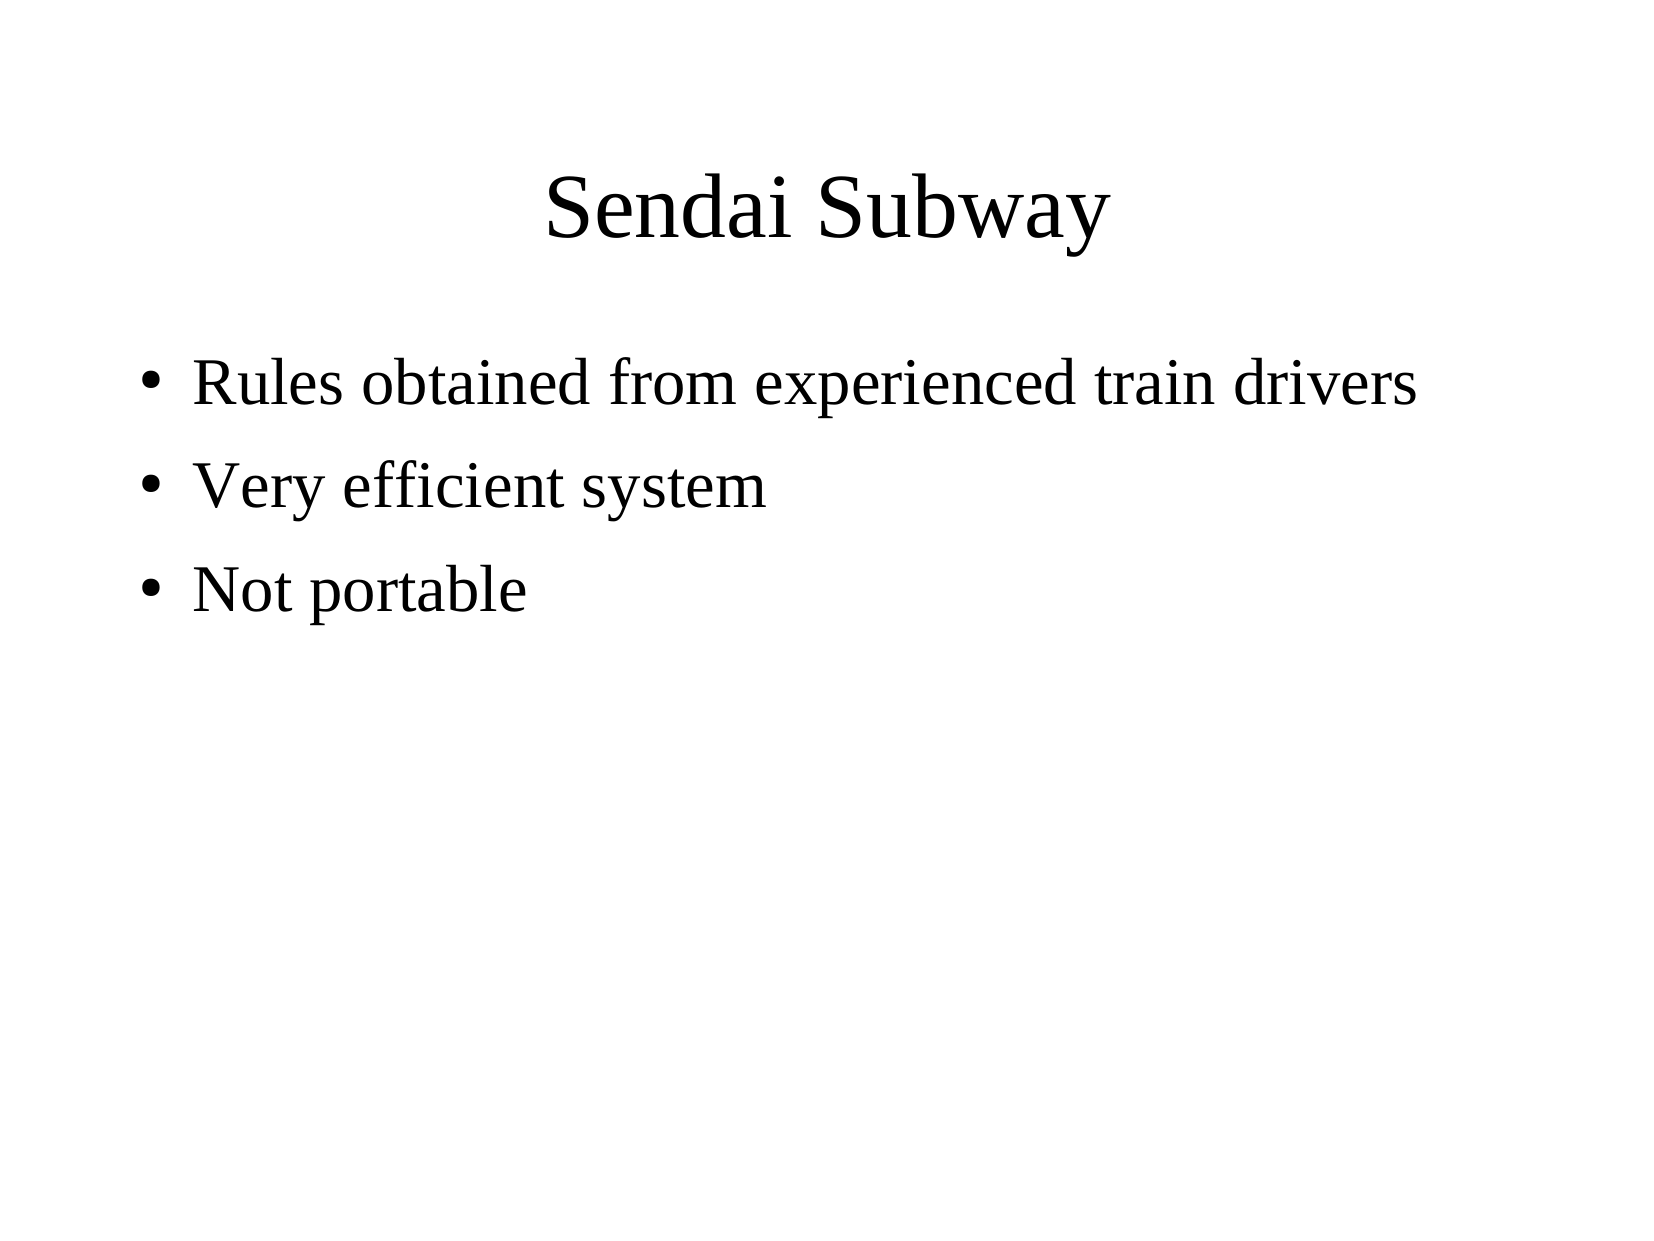

# Sendai Subway
Rules obtained from experienced train drivers
Very efficient system
Not portable